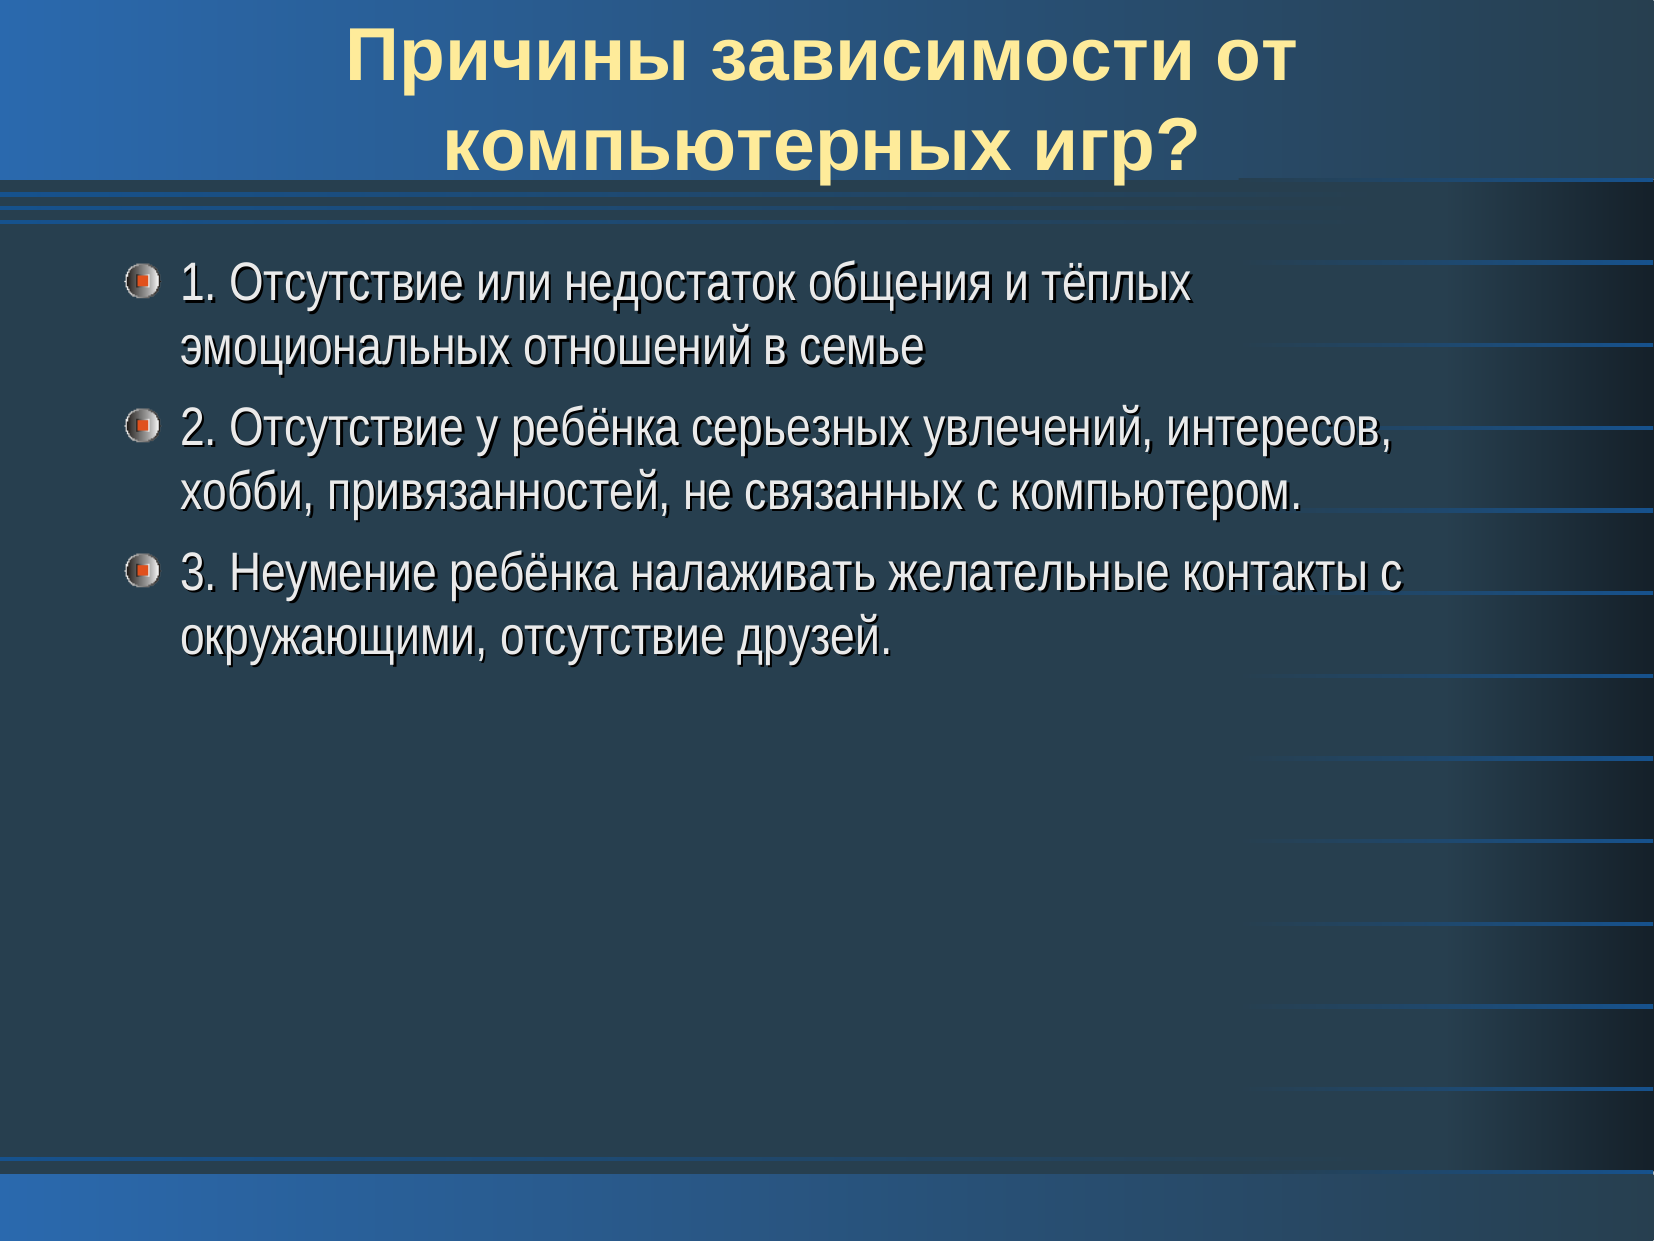

# Причины зависимости от компьютерных игр?
1. Отсутствие или недостаток общения и тёплых эмоциональных отношений в семье
2. Отсутствие у ребёнка серьезных увлечений, интересов, хобби, привязанностей, не связанных с компьютером.
3. Неумение ребёнка налаживать желательные контакты с окружающими, отсутствие друзей.